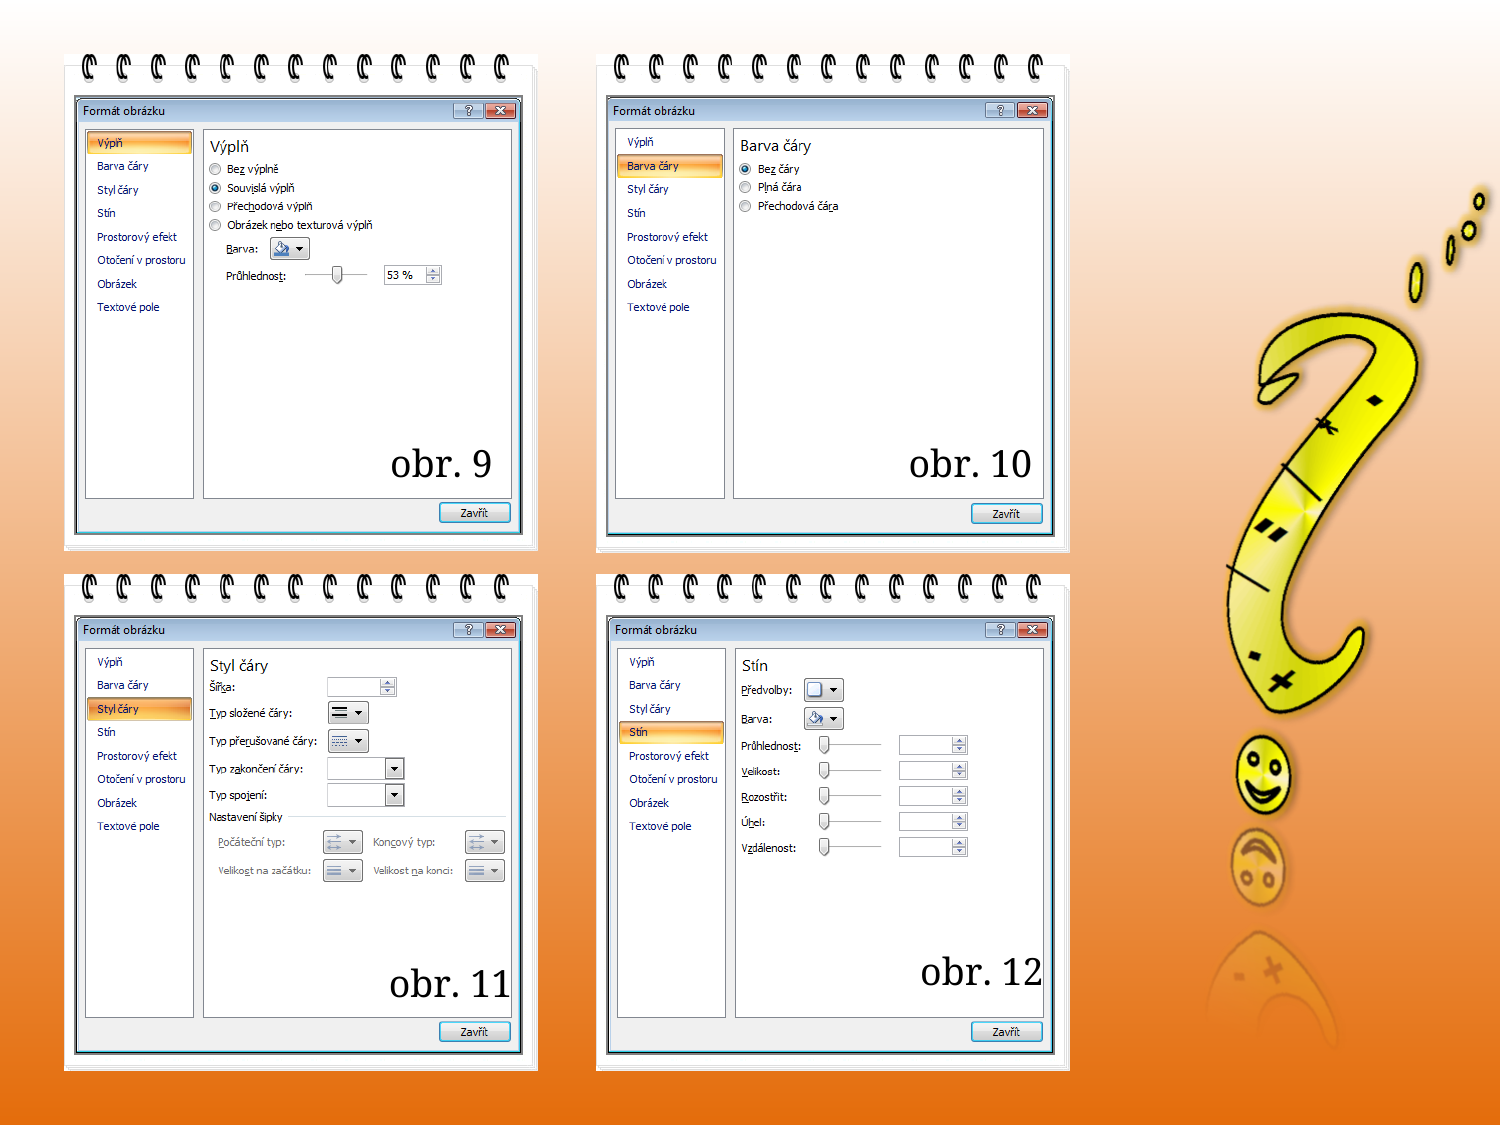

obr. 9
obr. 10
obr. 12
obr. 11